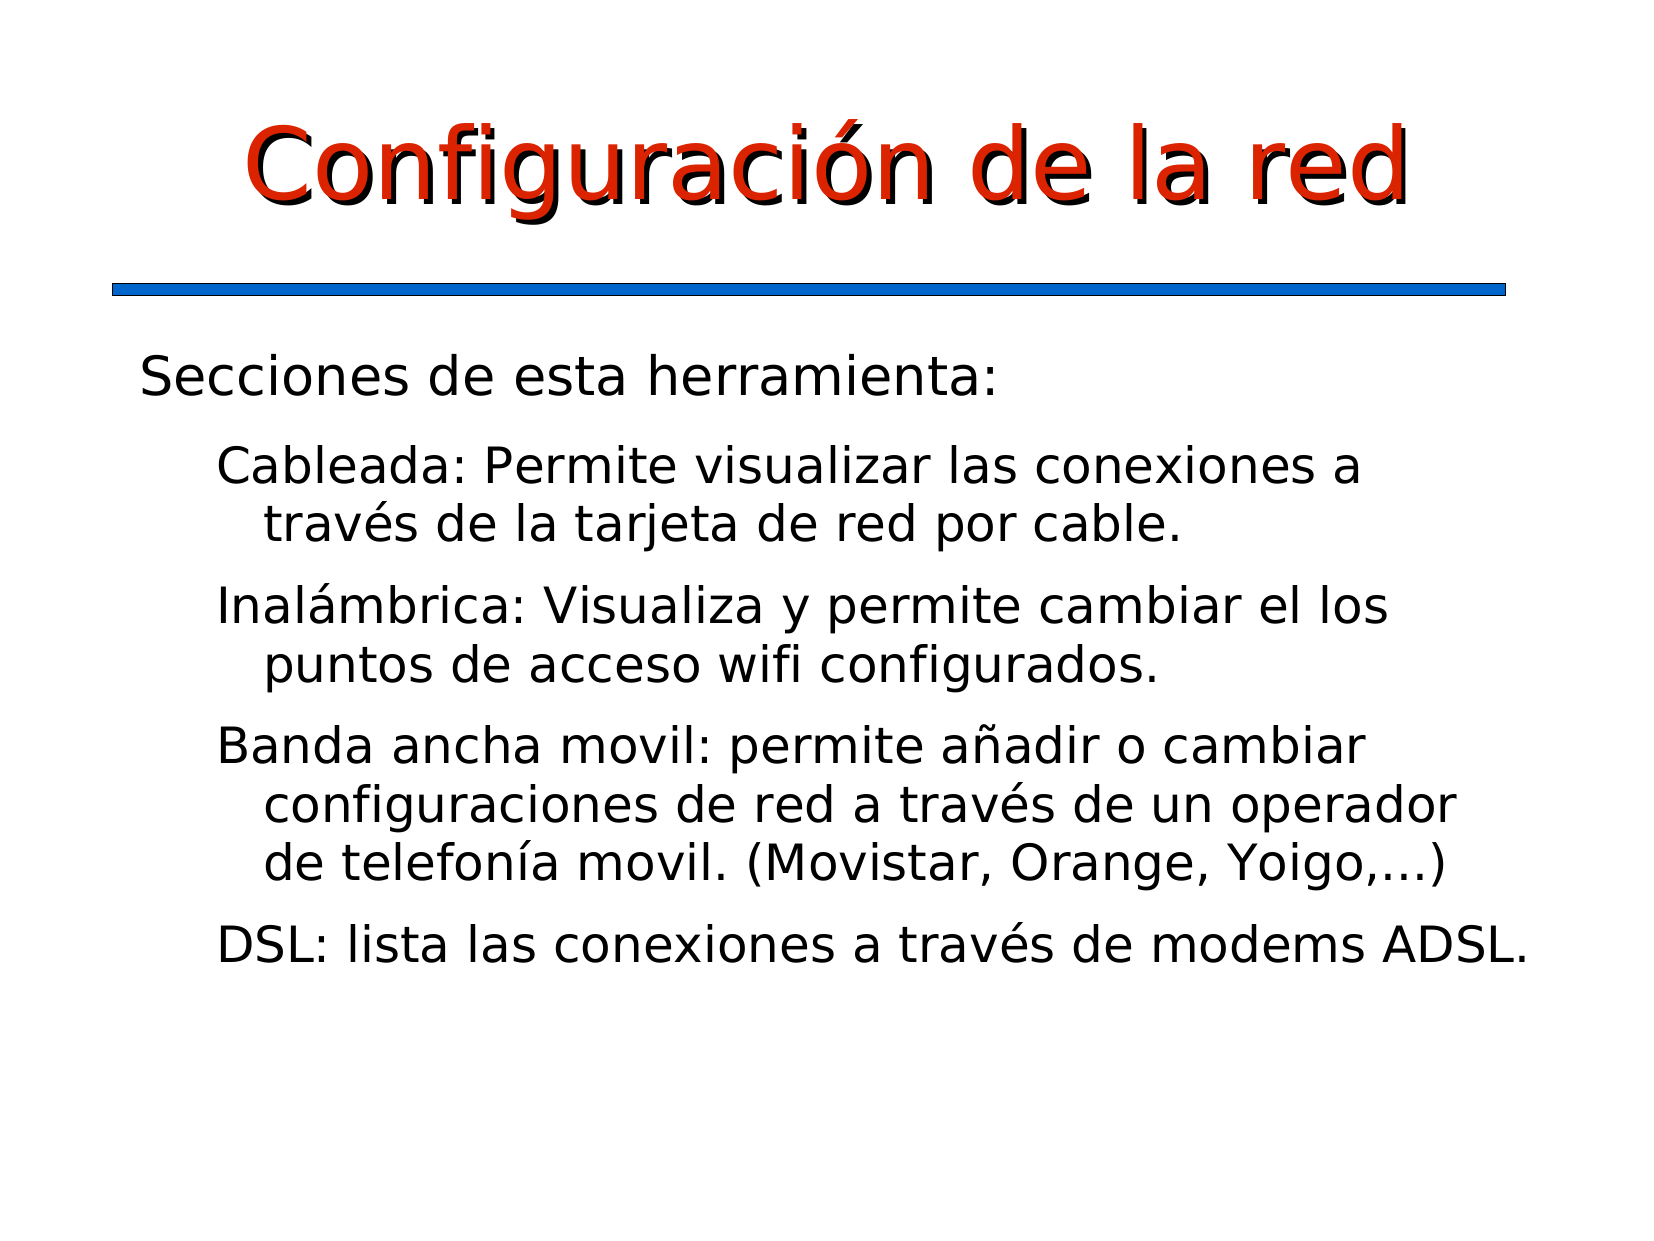

Configuración de la red
# Secciones de esta herramienta:
Cableada: Permite visualizar las conexiones a través de la tarjeta de red por cable.
Inalámbrica: Visualiza y permite cambiar el los puntos de acceso wifi configurados.
Banda ancha movil: permite añadir o cambiar configuraciones de red a través de un operador de telefonía movil. (Movistar, Orange, Yoigo,...)
DSL: lista las conexiones a través de modems ADSL.